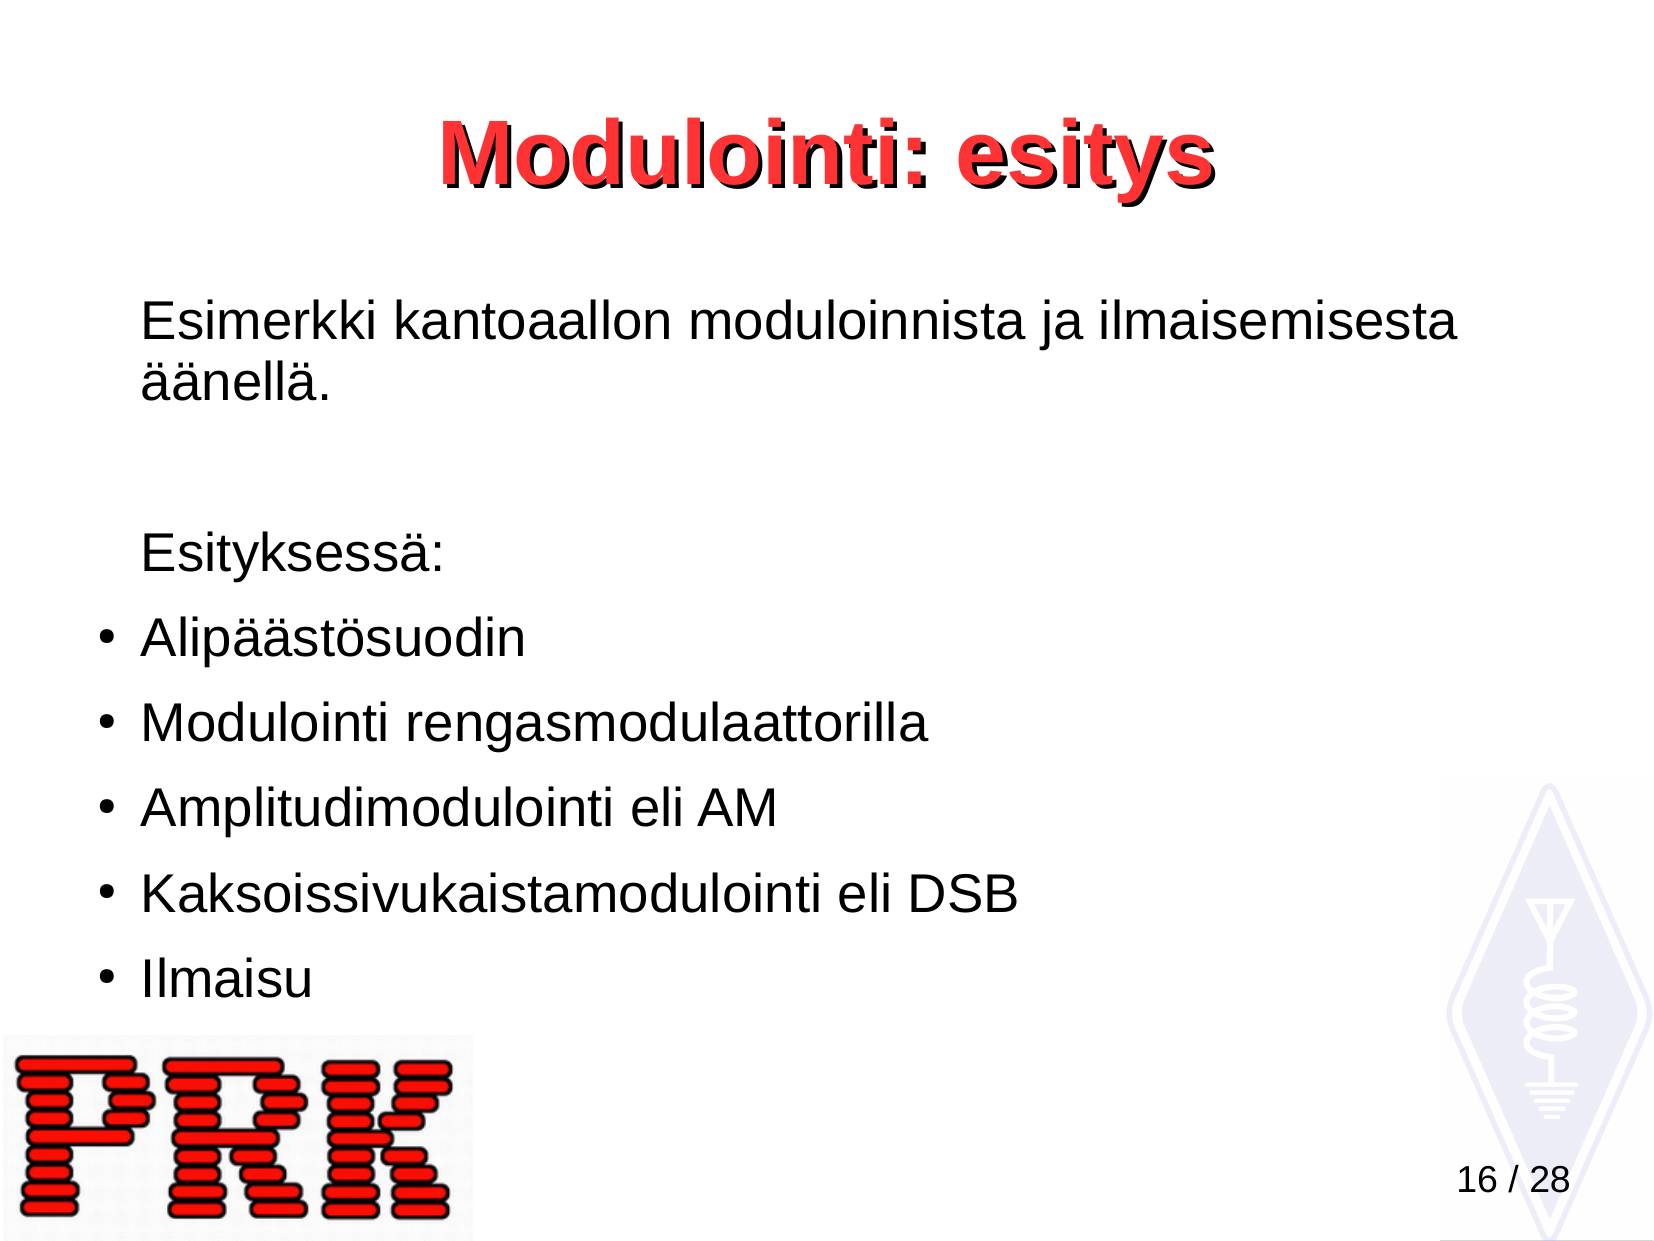

# Modulointi: esitys
Esimerkki kantoaallon moduloinnista ja ilmaisemisesta äänellä.
Esityksessä:
Alipäästösuodin
Modulointi rengasmodulaattorilla
Amplitudimodulointi eli AM
Kaksoissivukaistamodulointi eli DSB
Ilmaisu
16